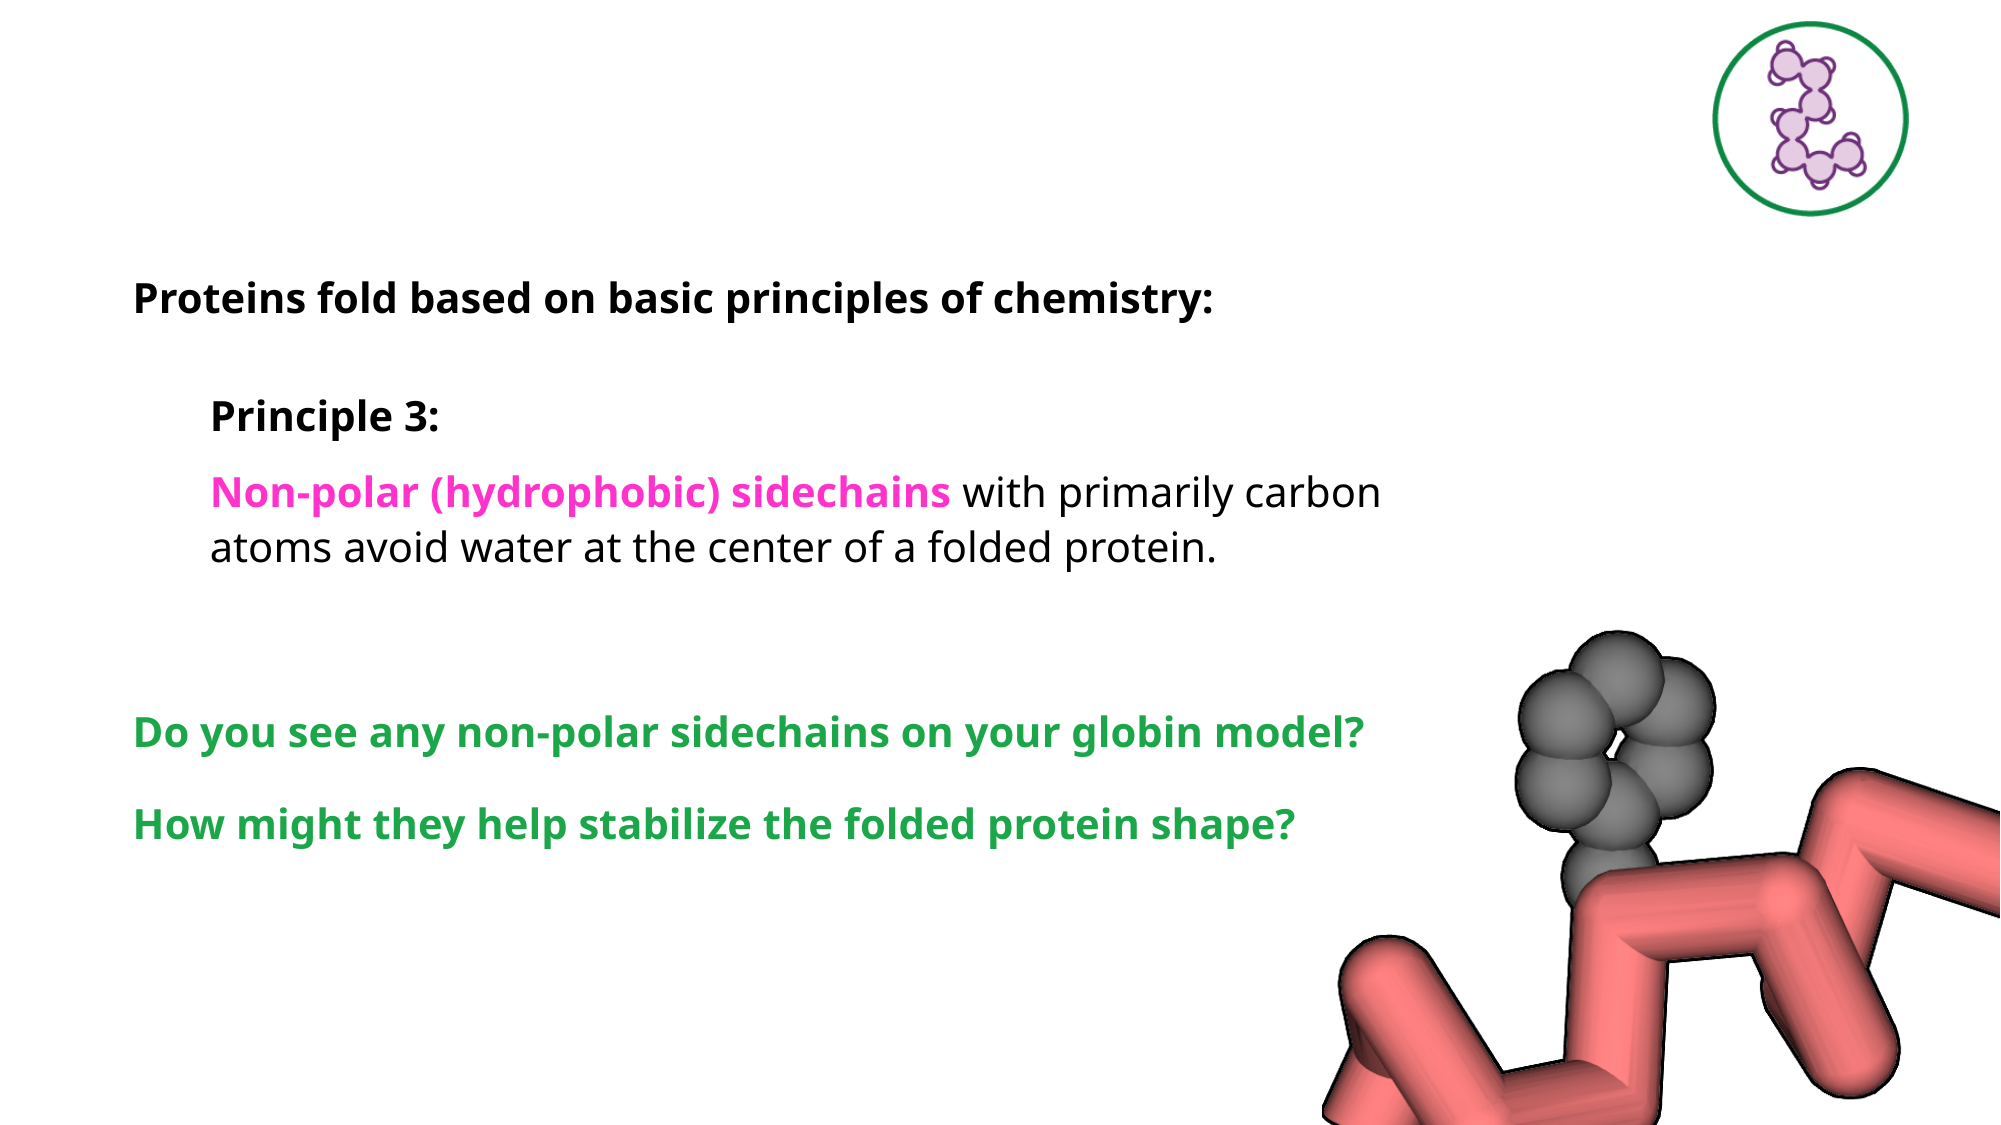

Tertiary Structure: Water-Avoiding Side Chains
Proteins fold based on basic principles of chemistry:
Principle 3:
Non-polar (hydrophobic) sidechains with primarily carbon atoms avoid water at the center of a folded protein.
Do you see any non-polar sidechains on your globin model?
How might they help stabilize the folded protein shape?